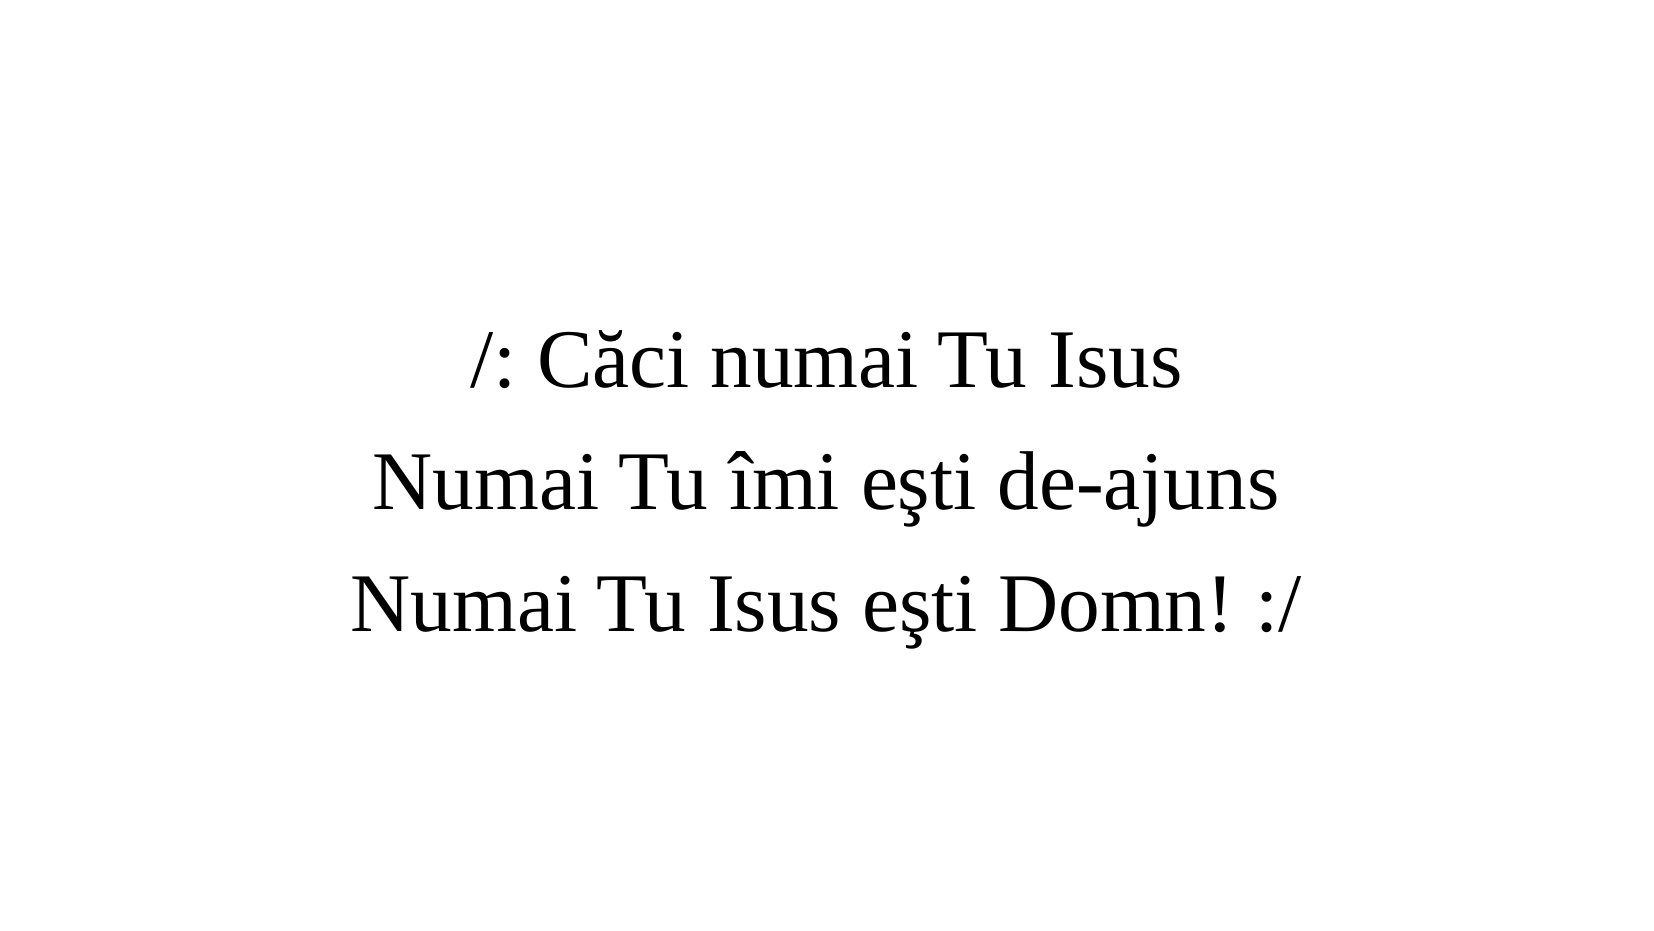

# /: Căci numai Tu Isus
Numai Tu îmi eşti de-ajuns
Numai Tu Isus eşti Domn! :/